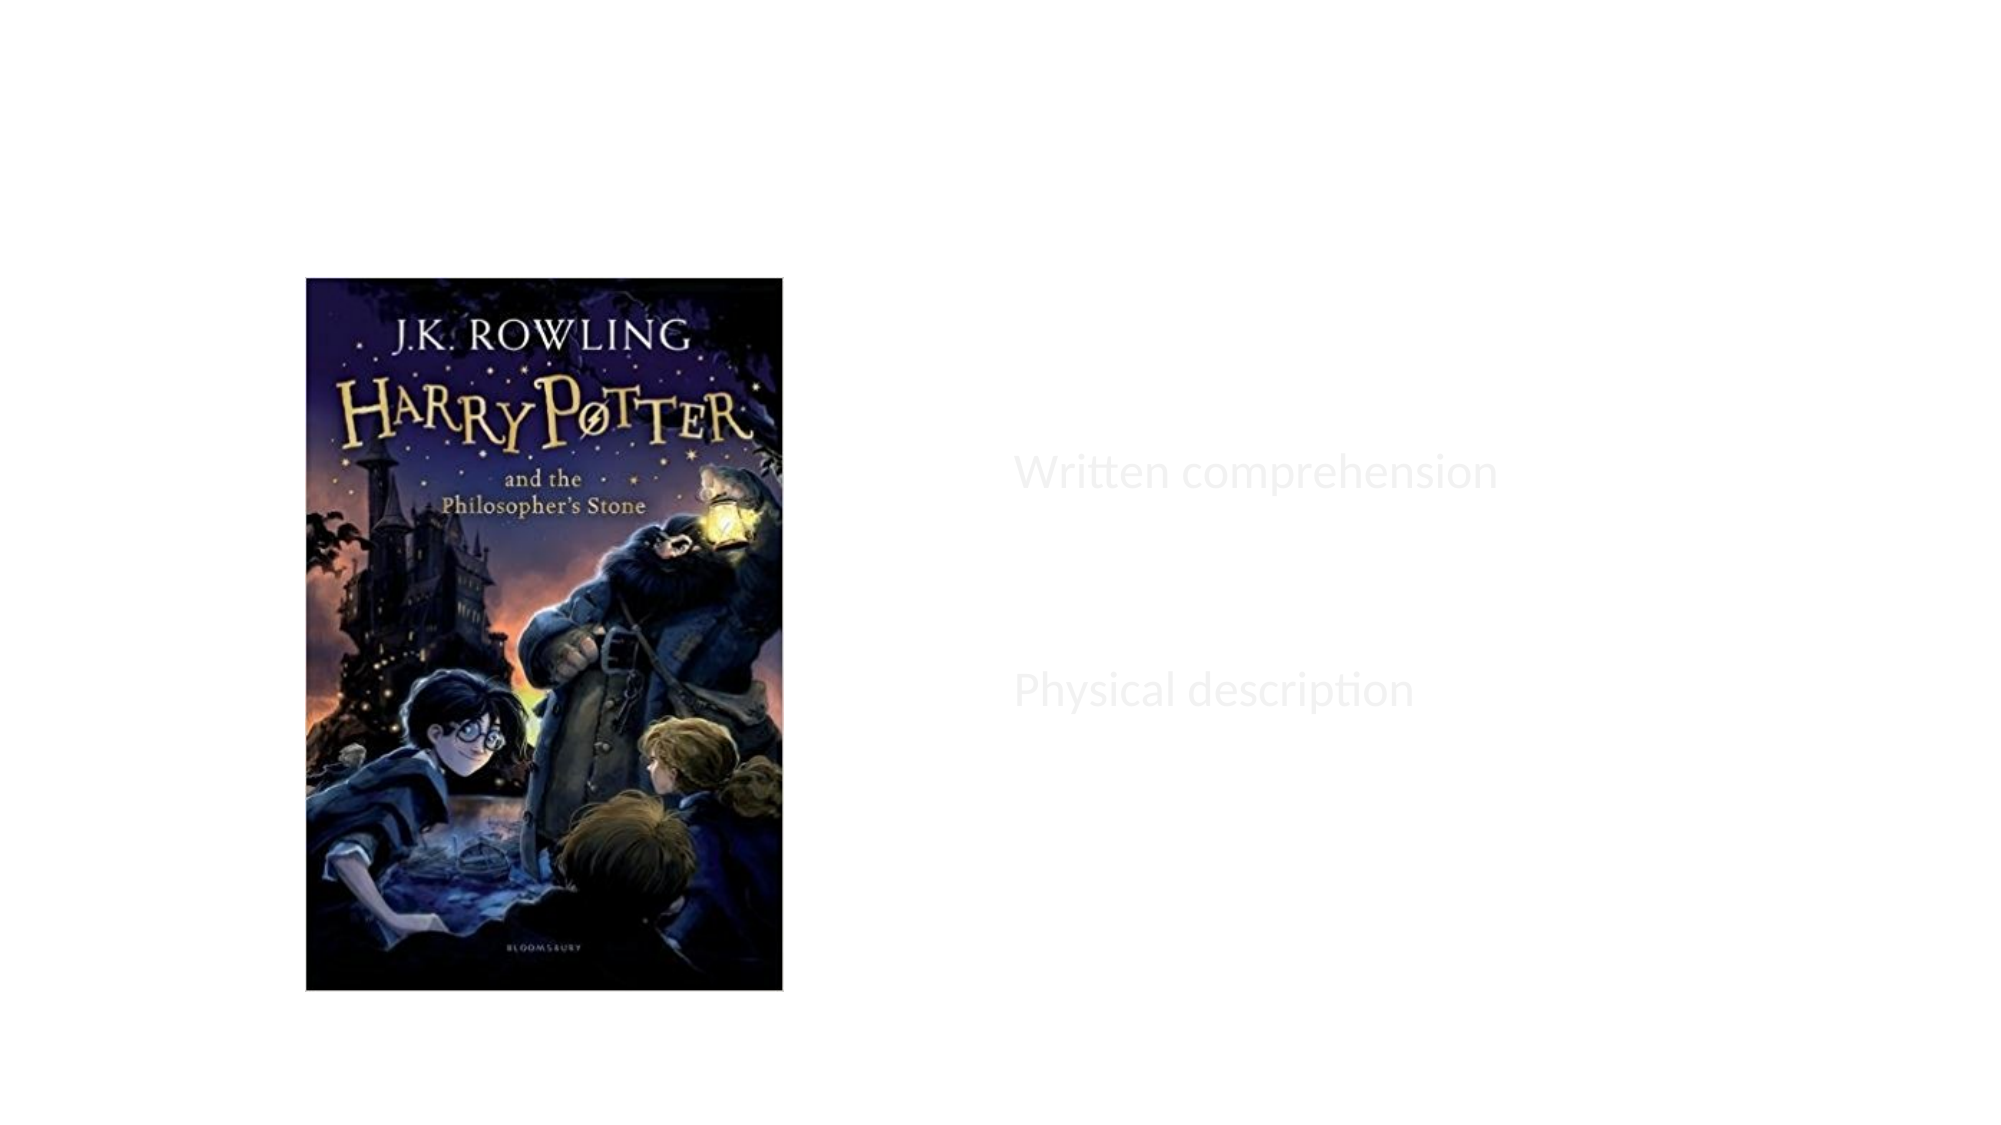

# Character’s description
Written comprehension
Physical description